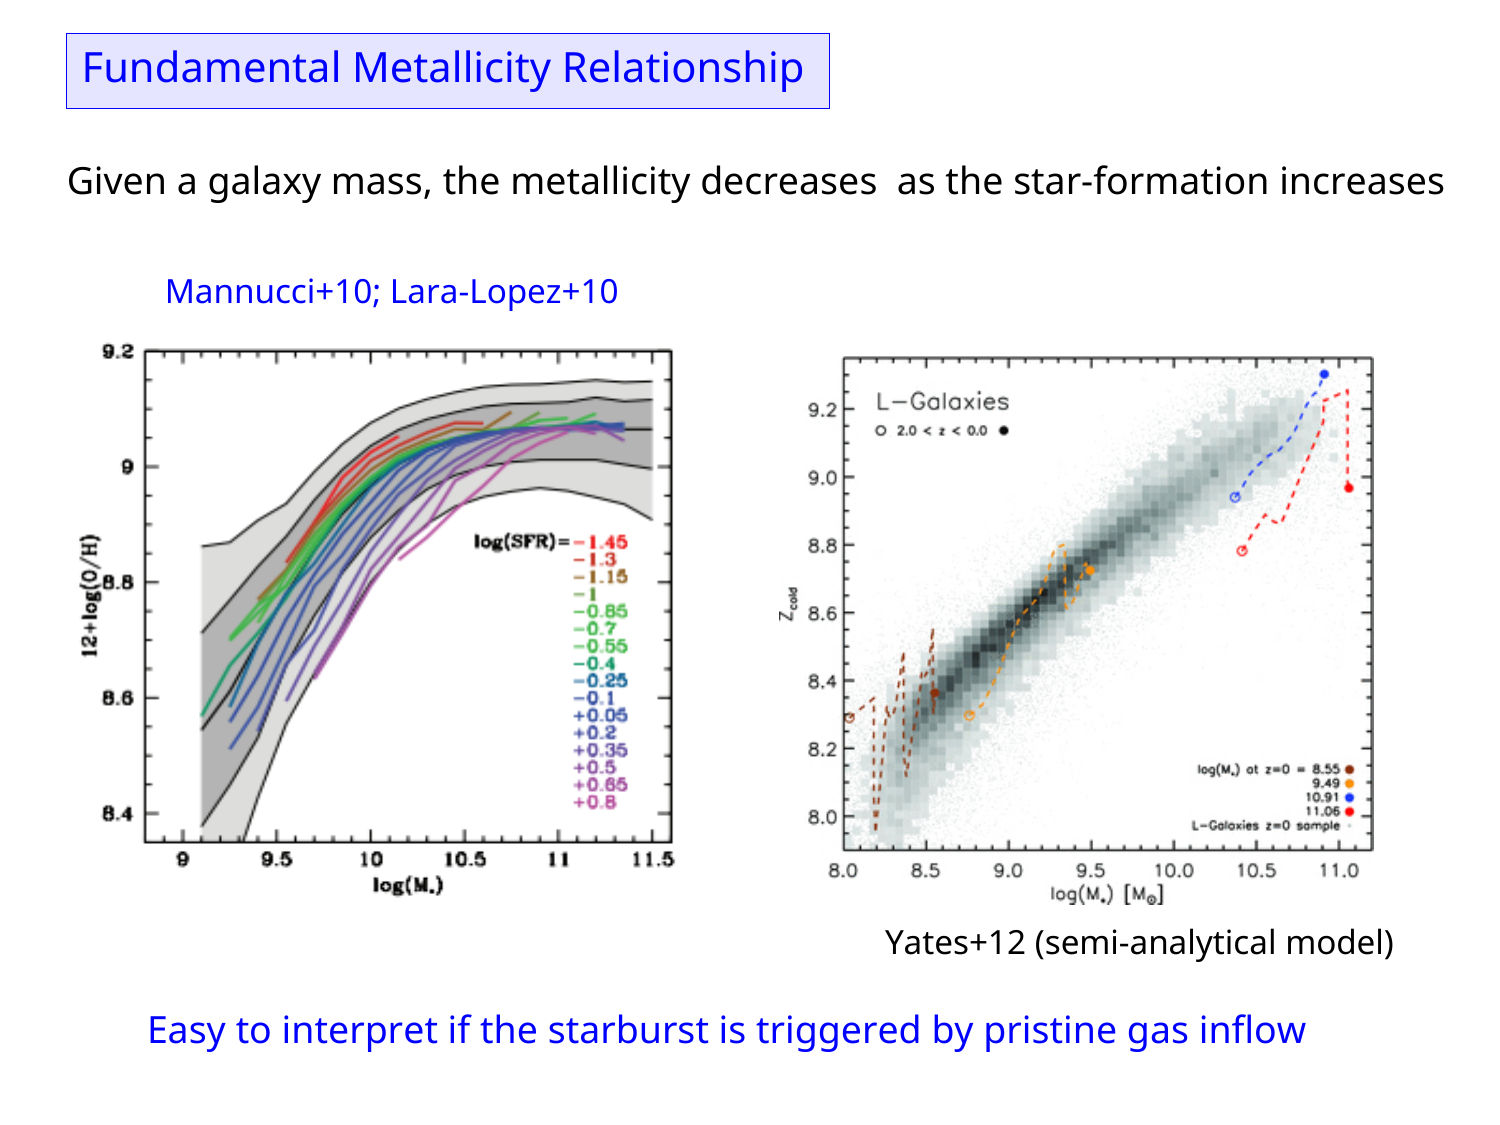

Fundamental Metallicity Relationship
Given a galaxy mass, the metallicity decreases as the star-formation increases
Mannucci+10; Lara-Lopez+10
Yates+12 (semi-analytical model)
Easy to interpret if the starburst is triggered by pristine gas inflow